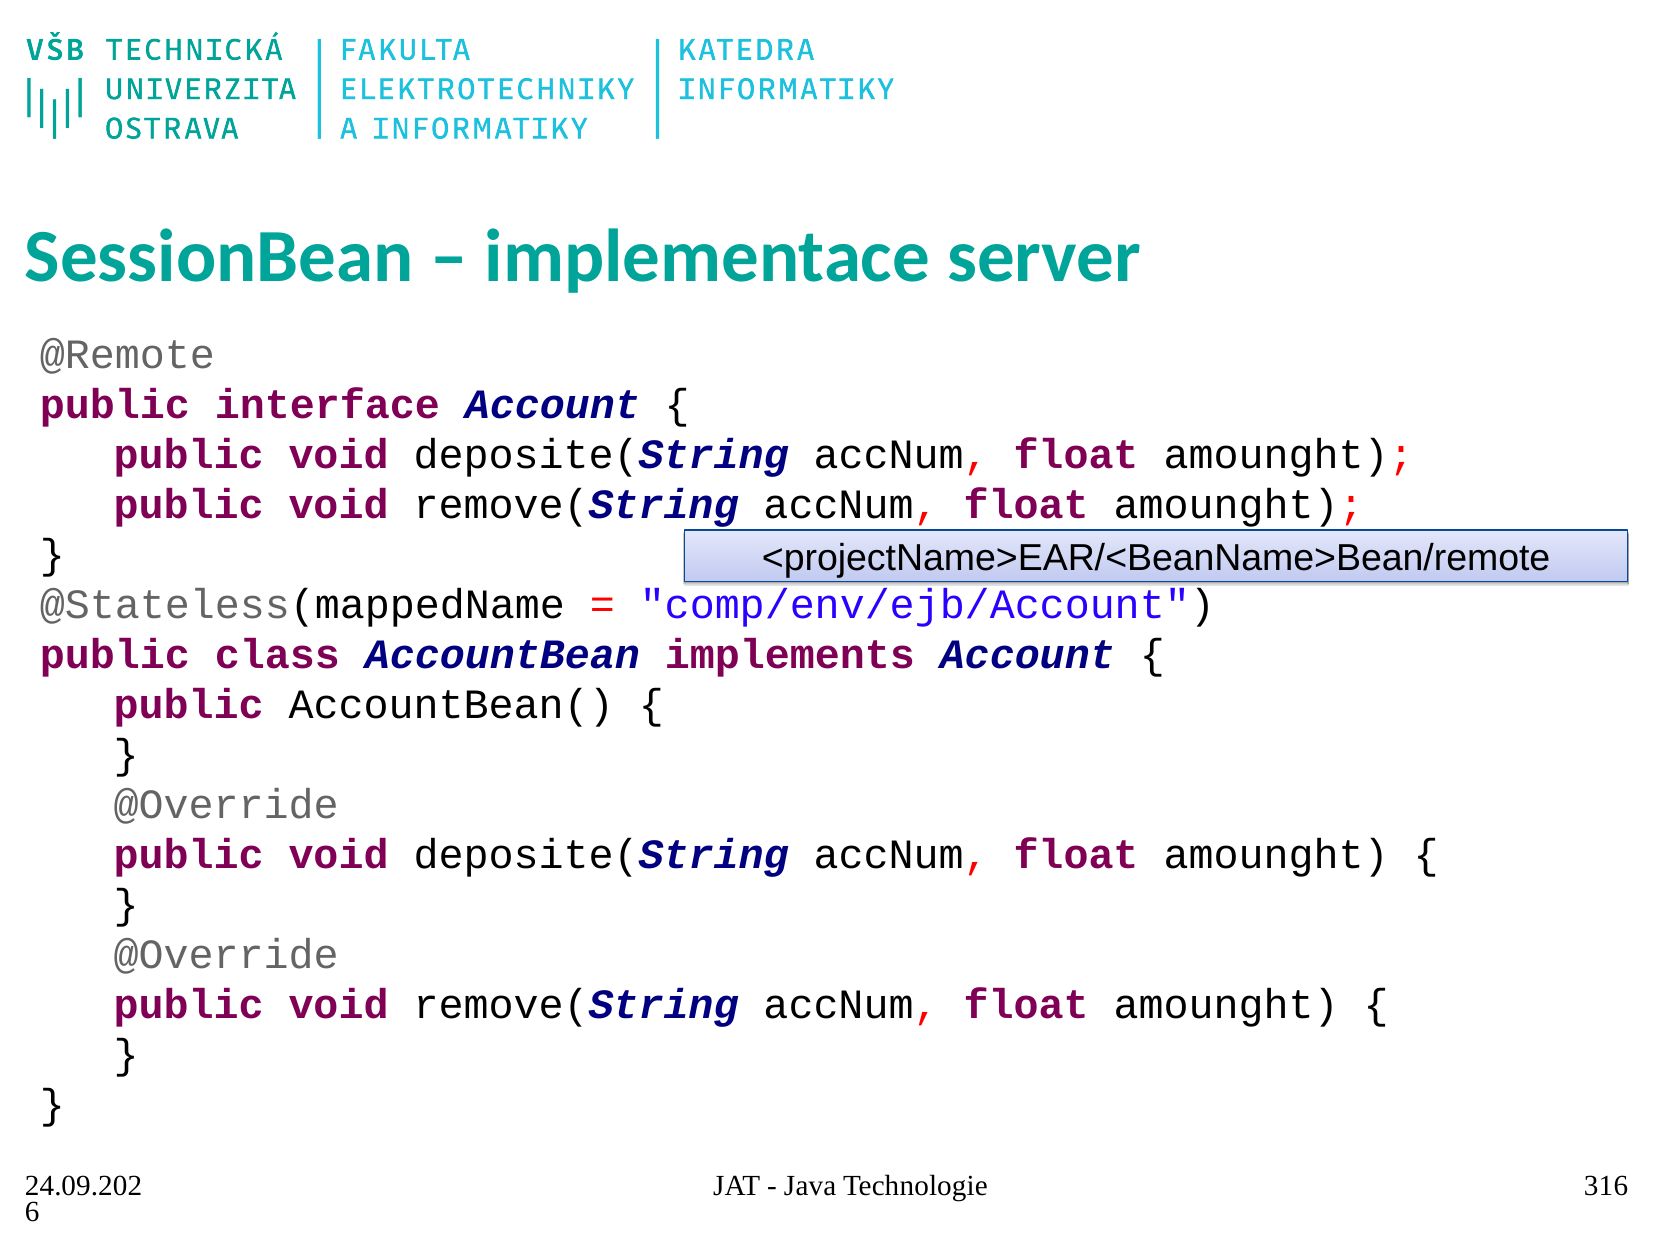

SessionBean – implementace server
# @Remote
public interface Account {
	public void deposite(String accNum, float amounght);
	public void remove(String accNum, float amounght);
}
@Stateless(mappedName = "comp/env/ejb/Account")
public class AccountBean implements Account {
	public AccountBean() {
	}
	@Override
	public void deposite(String accNum, float amounght) {
	}
	@Override
	public void remove(String accNum, float amounght) {
	}
}
<projectName>EAR/<BeanName>Bean/remote
JAT - Java Technologie
316